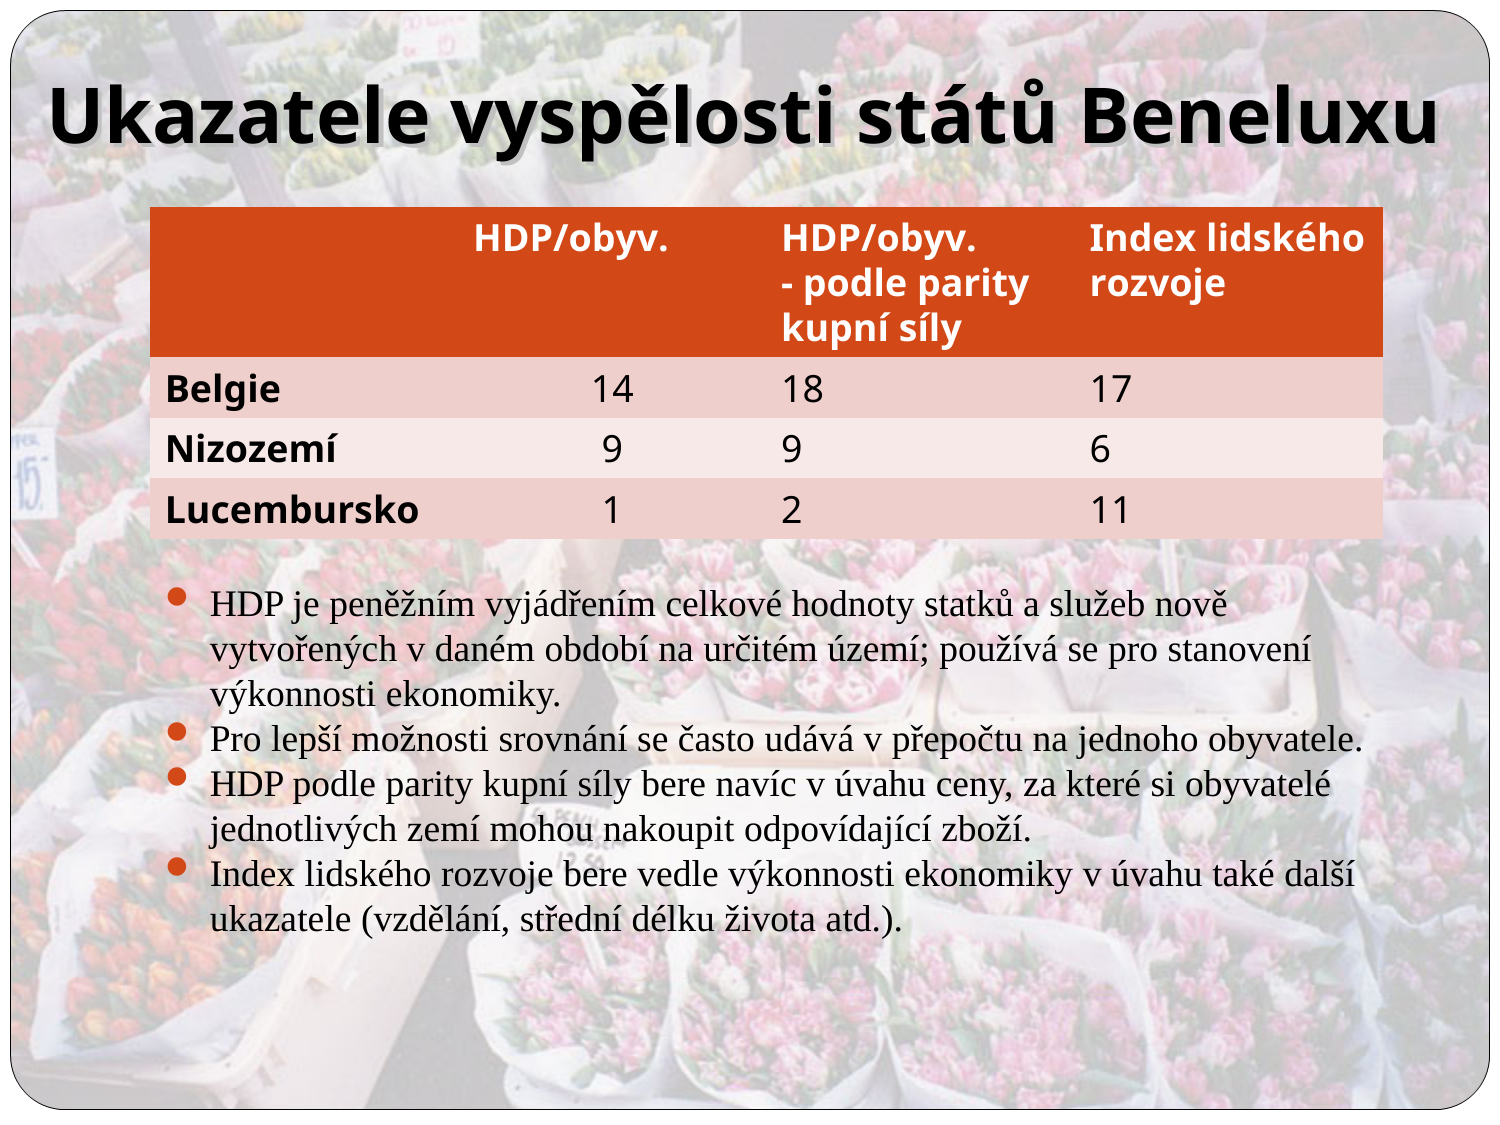

# Ukazatele vyspělosti států Beneluxu
| | HDP/obyv. | HDP/obyv. - podle parity kupní síly | Index lidského rozvoje |
| --- | --- | --- | --- |
| Belgie | 14 | 18 | 17 |
| Nizozemí | 9 | 9 | 6 |
| Lucembursko | 1 | 2 | 11 |
HDP je peněžním vyjádřením celkové hodnoty statků a služeb nově vytvořených v daném období na určitém území; používá se pro stanovení výkonnosti ekonomiky.
Pro lepší možnosti srovnání se často udává v přepočtu na jednoho obyvatele.
HDP podle parity kupní síly bere navíc v úvahu ceny, za které si obyvatelé jednotlivých zemí mohou nakoupit odpovídající zboží.
Index lidského rozvoje bere vedle výkonnosti ekonomiky v úvahu také další ukazatele (vzdělání, střední délku života atd.).